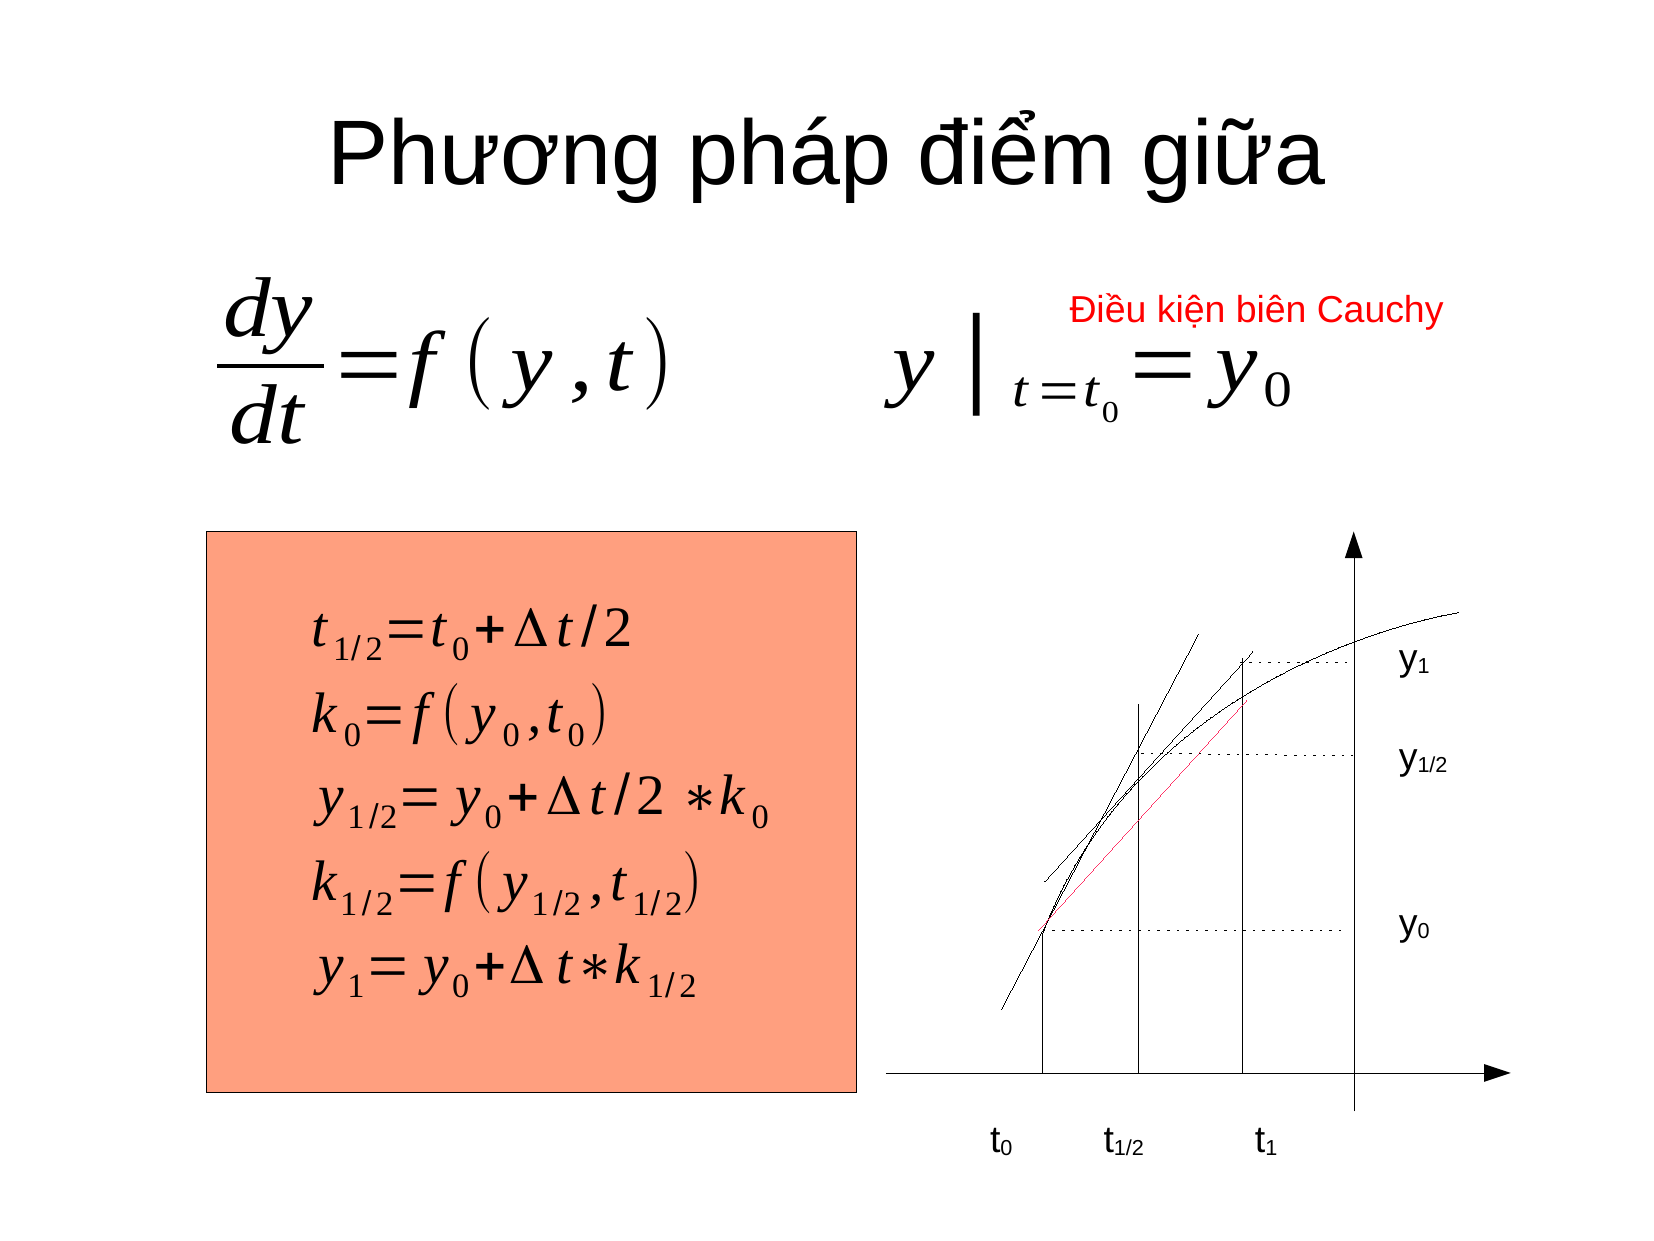

# Phương pháp điểm giữa
Điều kiện biên Cauchy
y1
y1/2
y0
t0
t1/2
t1